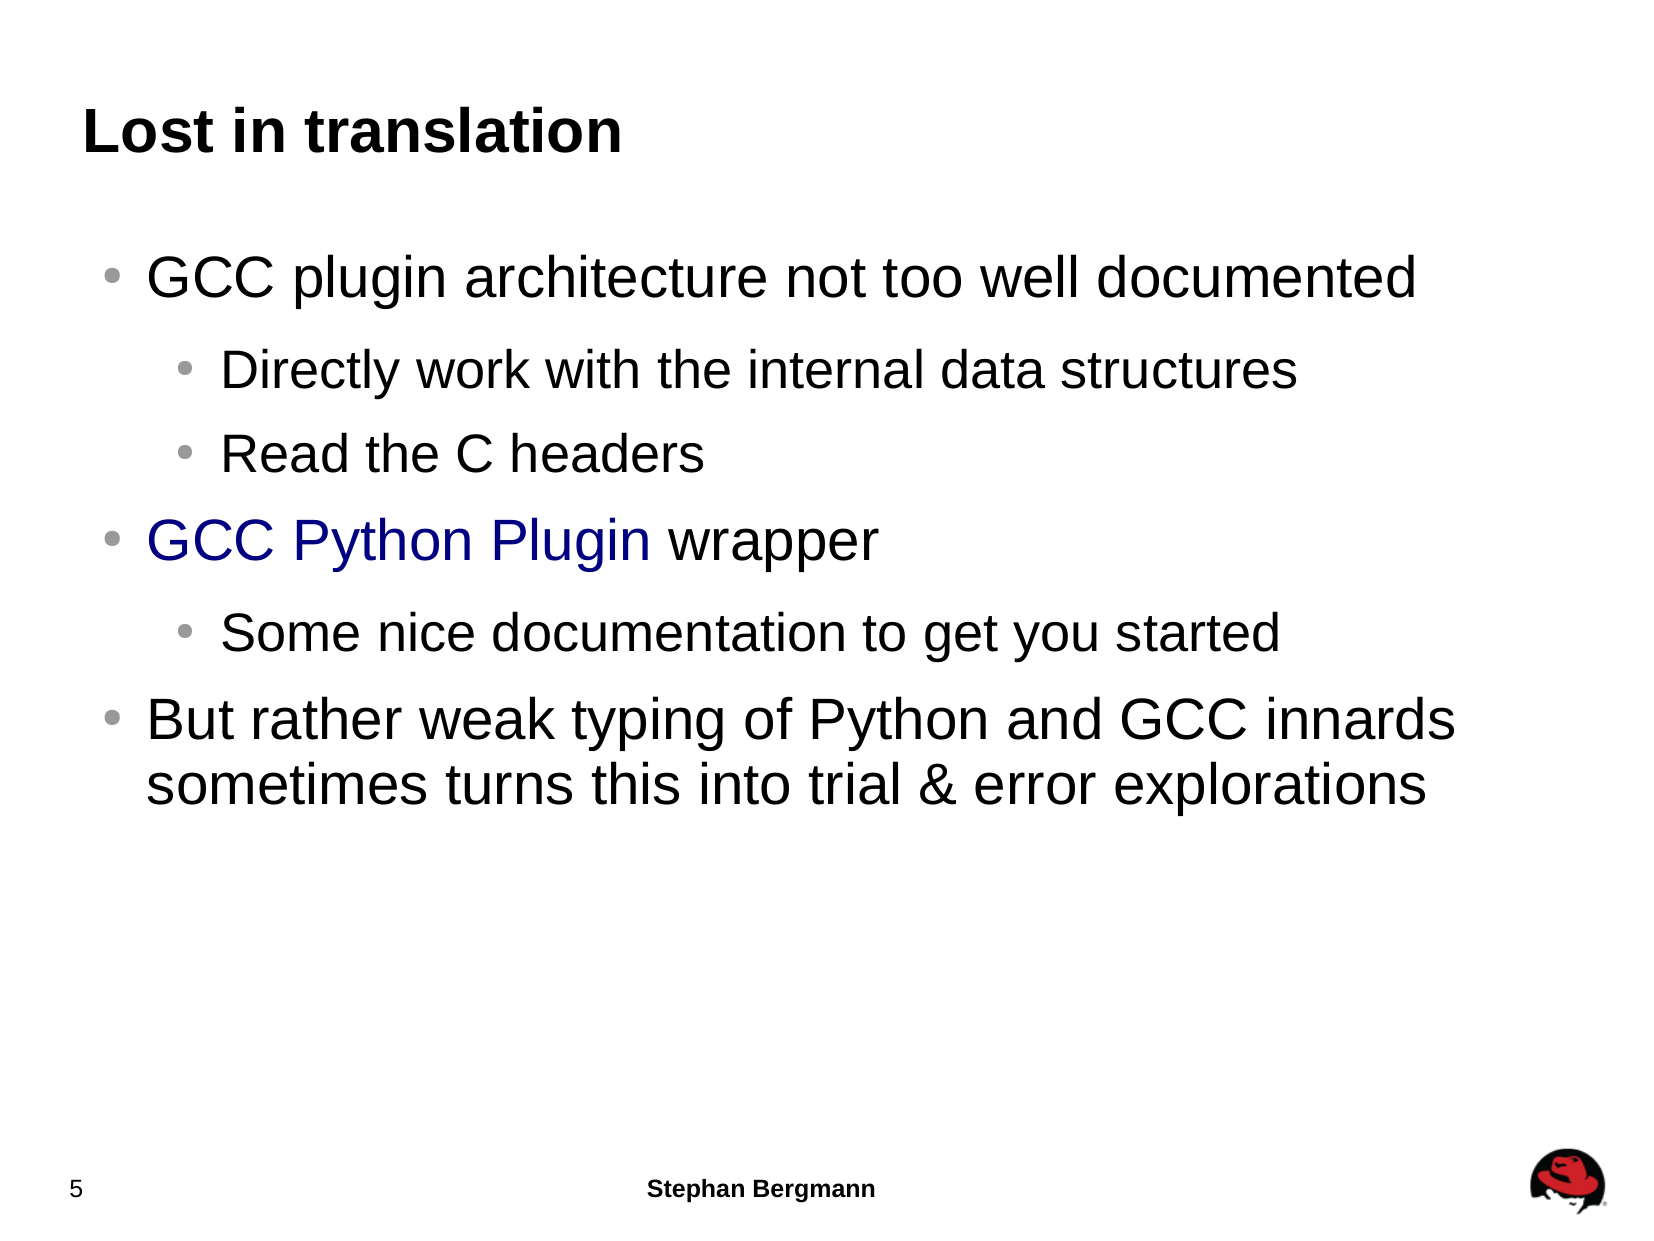

# Lost in translation
GCC plugin architecture not too well documented
Directly work with the internal data structures
Read the C headers
GCC Python Plugin wrapper
Some nice documentation to get you started
But rather weak typing of Python and GCC innards sometimes turns this into trial & error explorations